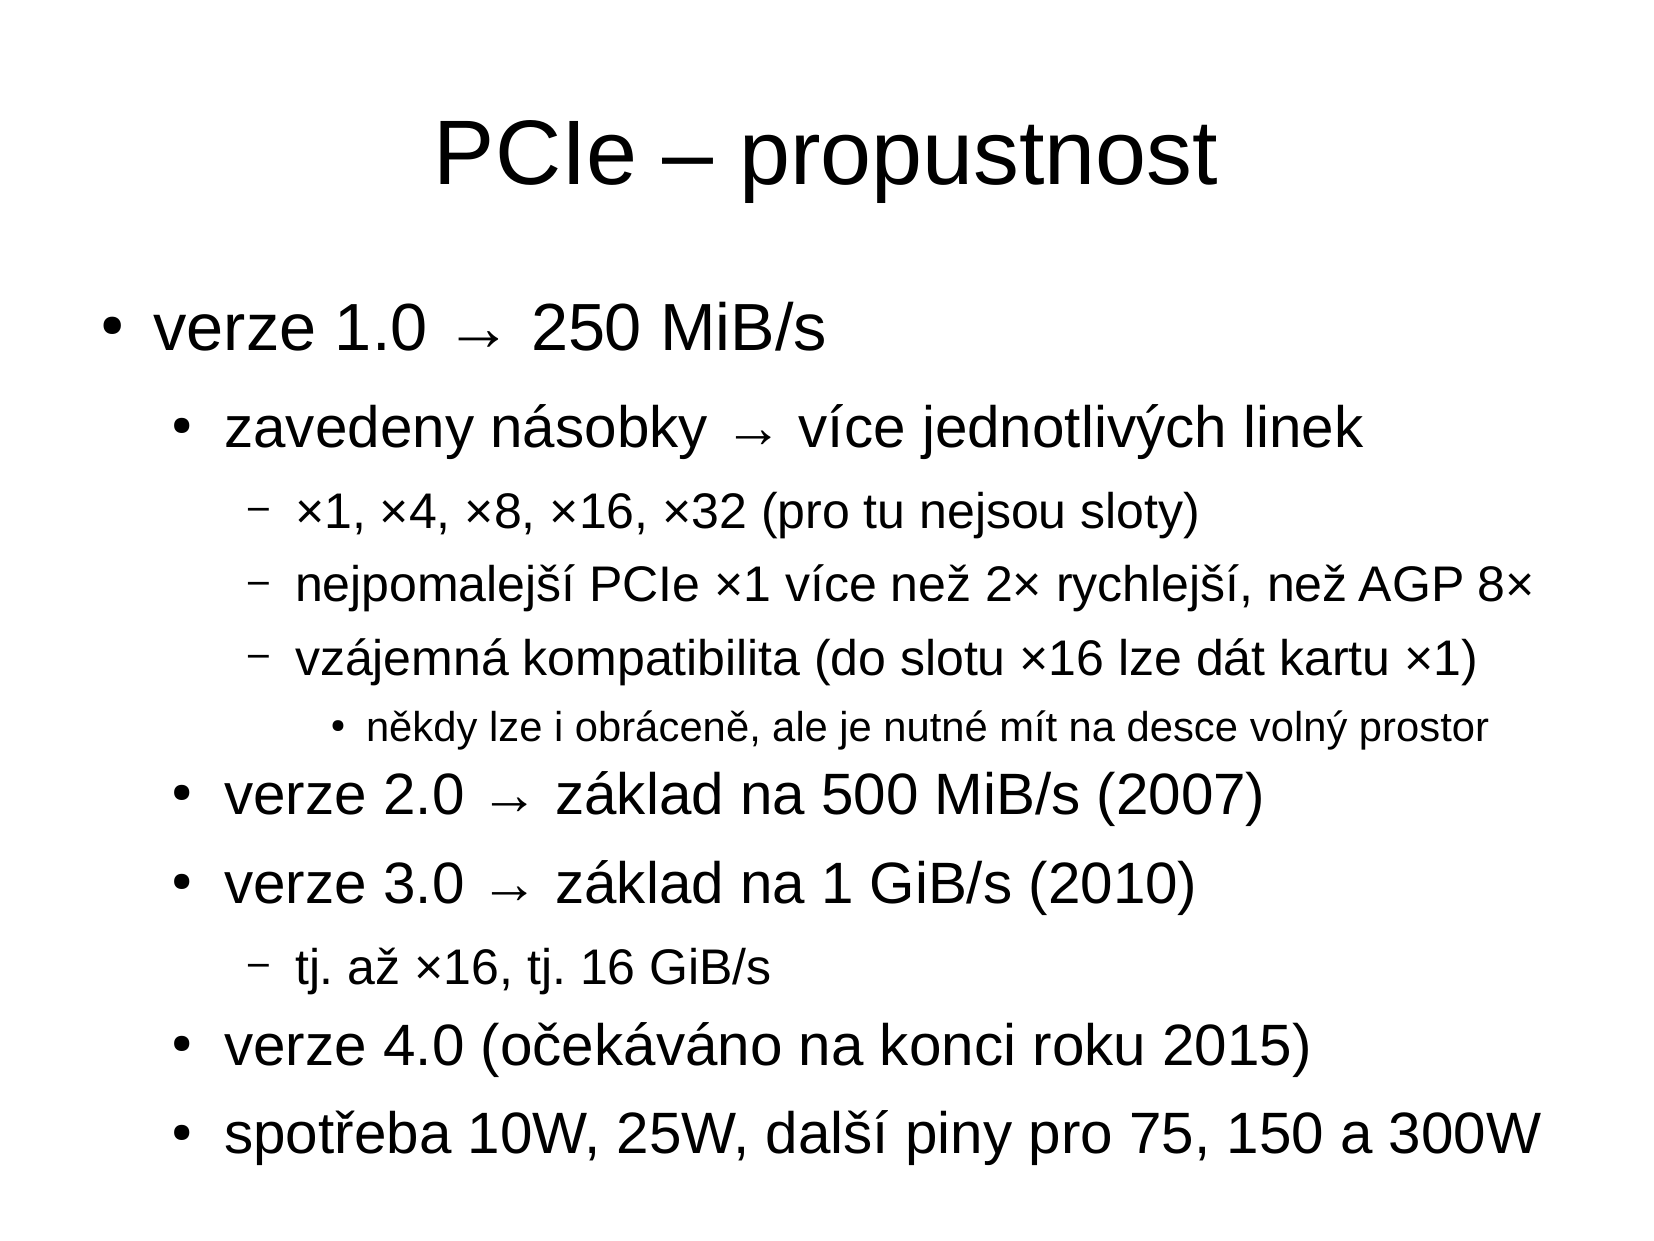

# PCIe – propustnost
verze 1.0 → 250 MiB/s
zavedeny násobky → více jednotlivých linek
×1, ×4, ×8, ×16, ×32 (pro tu nejsou sloty)
nejpomalejší PCIe ×1 více než 2× rychlejší, než AGP 8×
vzájemná kompatibilita (do slotu ×16 lze dát kartu ×1)
někdy lze i obráceně, ale je nutné mít na desce volný prostor
verze 2.0 → základ na 500 MiB/s (2007)
verze 3.0 → základ na 1 GiB/s (2010)
tj. až ×16, tj. 16 GiB/s
verze 4.0 (očekáváno na konci roku 2015)
spotřeba 10W, 25W, další piny pro 75, 150 a 300W